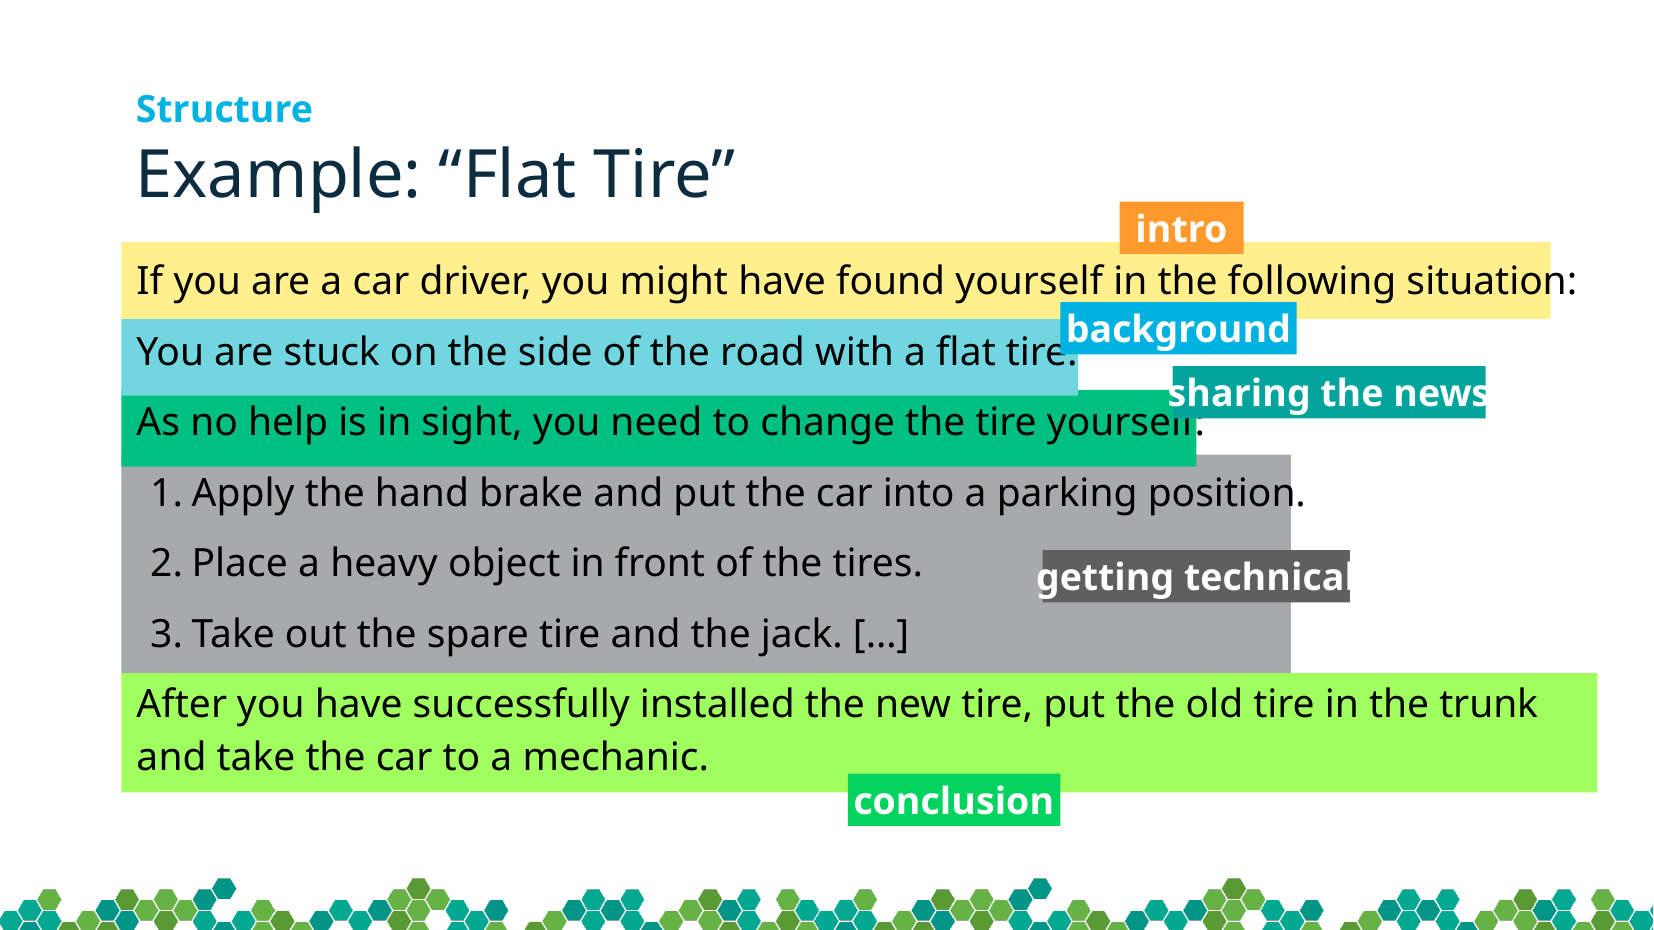

# Structure Example: “Flat Tire”
intro
If you are a car driver, you might have found yourself in the following situation:
You are stuck on the side of the road with a flat tire.
As no help is in sight, you need to change the tire yourself:
Apply the hand brake and put the car into a parking position.
Place a heavy object in front of the tires.
Take out the spare tire and the jack. […]
After you have successfully installed the new tire, put the old tire in the trunk and take the car to a mechanic.
background
sharing the news
getting technical
conclusion